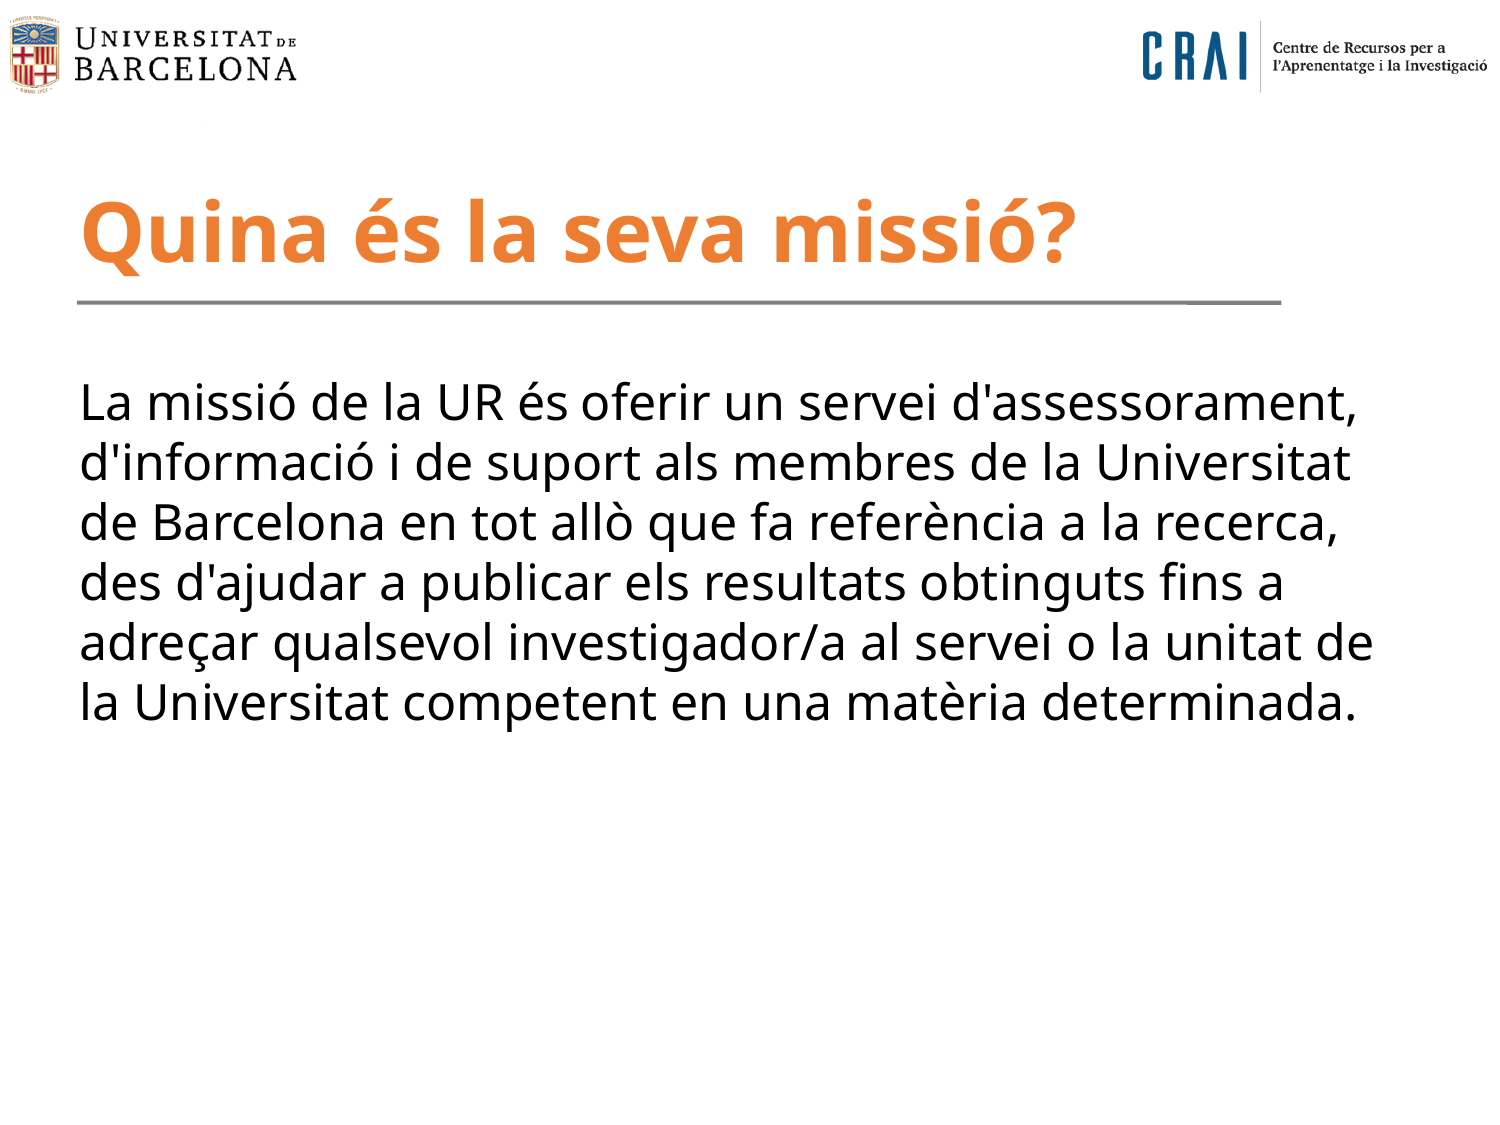

Quina és la seva missió?
La missió de la UR és oferir un servei d'assessorament, d'informació i de suport als membres de la Universitat de Barcelona en tot allò que fa referència a la recerca, des d'ajudar a publicar els resultats obtinguts fins a adreçar qualsevol investigador/a al servei o la unitat de la Universitat competent en una matèria determinada.